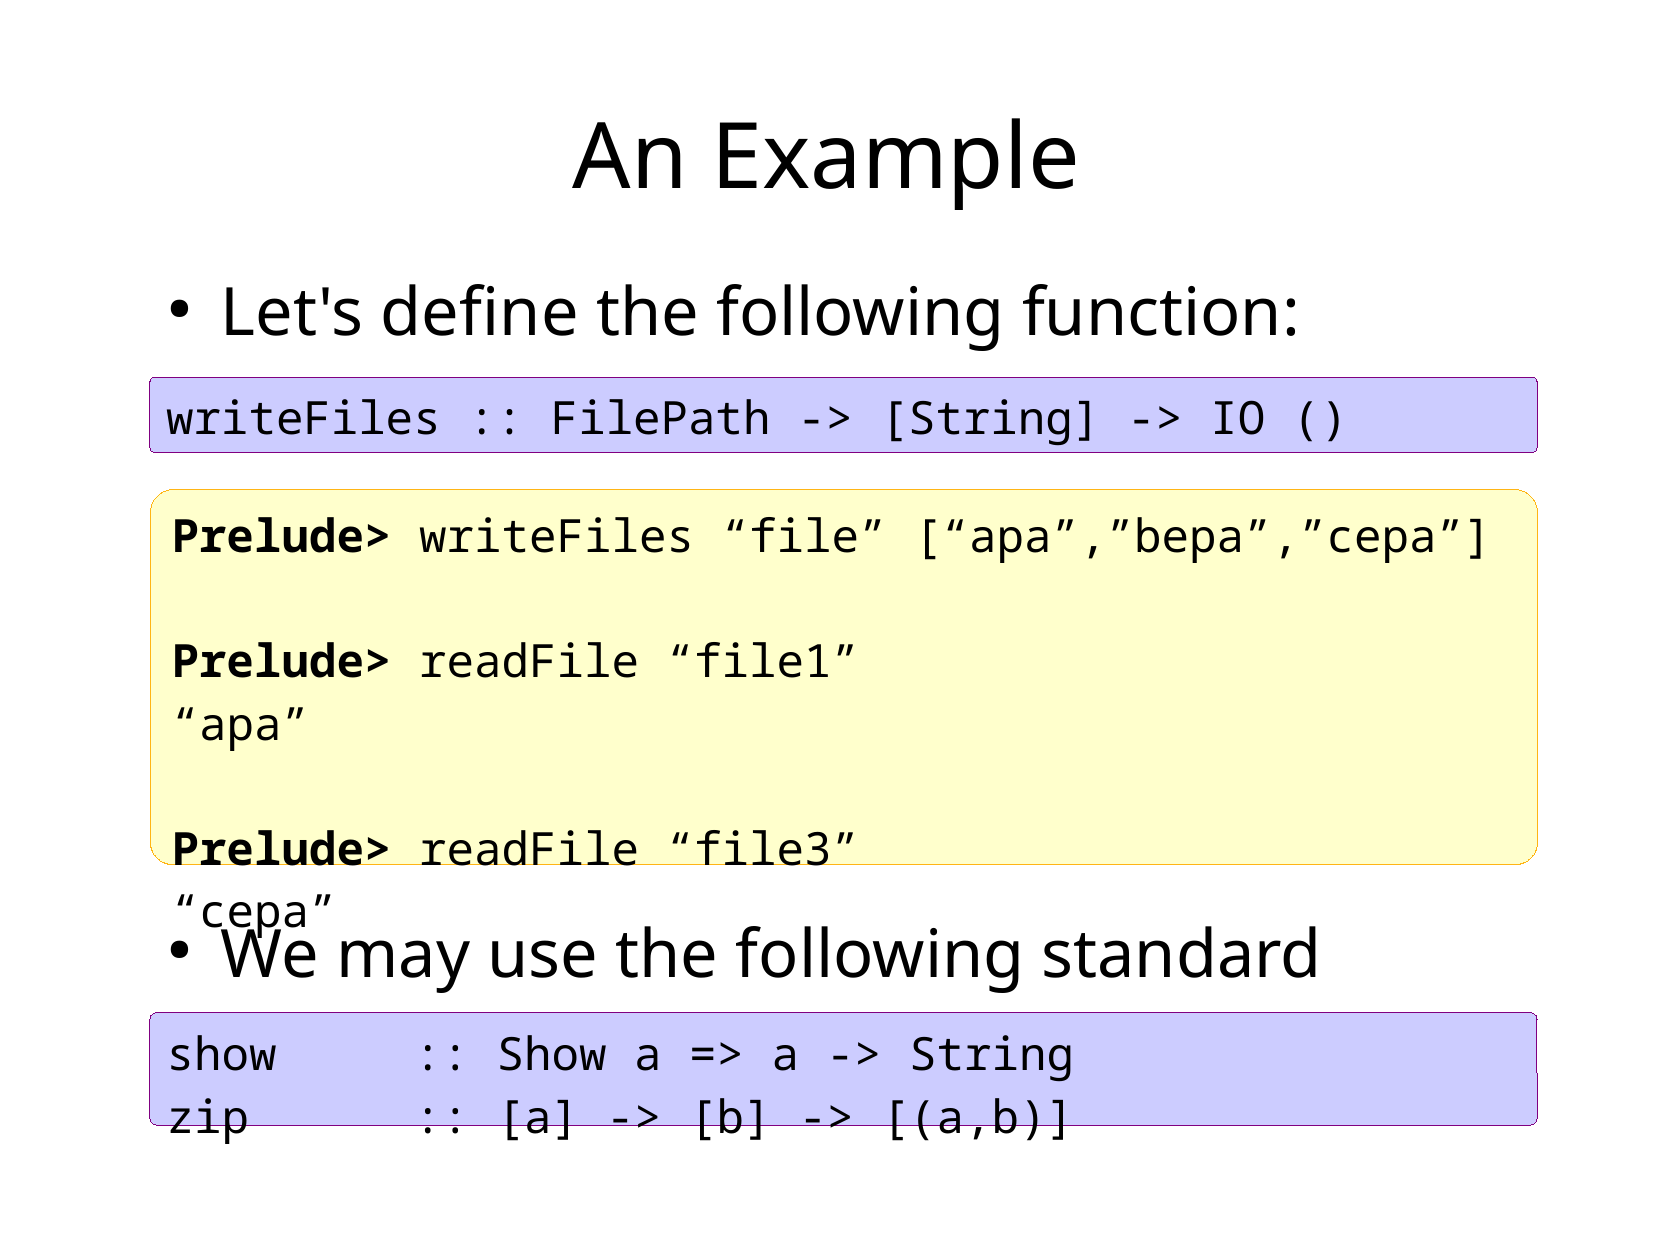

# An Example
Let's define the following function:
writeFiles :: FilePath -> [String] -> IO ()
Prelude> writeFiles “file” [“apa”,”bepa”,”cepa”]
Prelude> readFile “file1”
“apa”
Prelude> readFile “file3”
“cepa”
We may use the following standard functions:
show :: Show a => a -> String
zip :: [a] -> [b] -> [(a,b)]